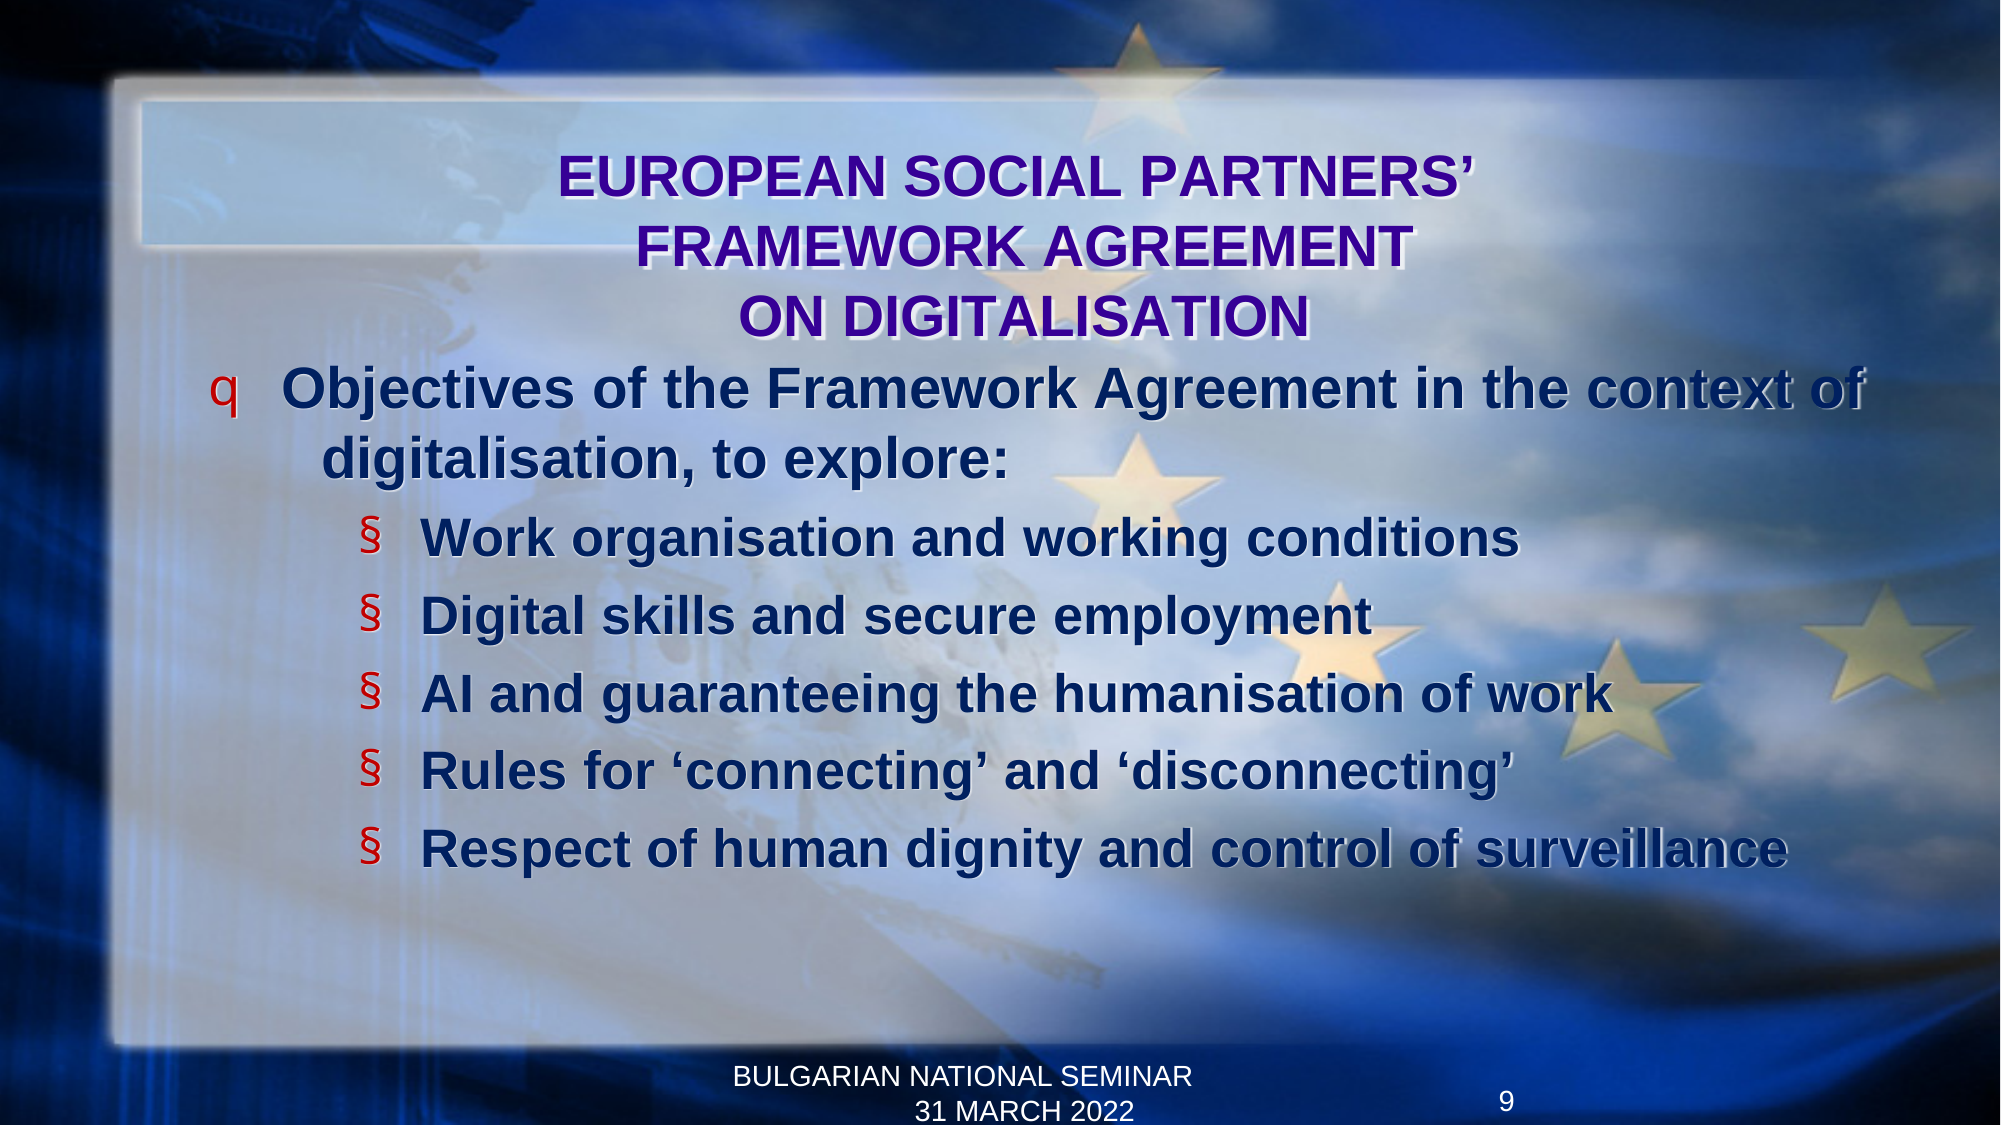

# EUROPEAN SOCIAL PARTNERS’ FRAMEWORK AGREEMENT ON DIGITALISATION
 Objectives of the Framework Agreement in the context of digitalisation, to explore:
 Work organisation and working conditions
 Digital skills and secure employment
 AI and guaranteeing the humanisation of work
 Rules for ‘connecting’ and ‘disconnecting’
 Respect of human dignity and control of surveillance
BULGARIAN NATIONAL SEMINAR 31 MARCH 2022